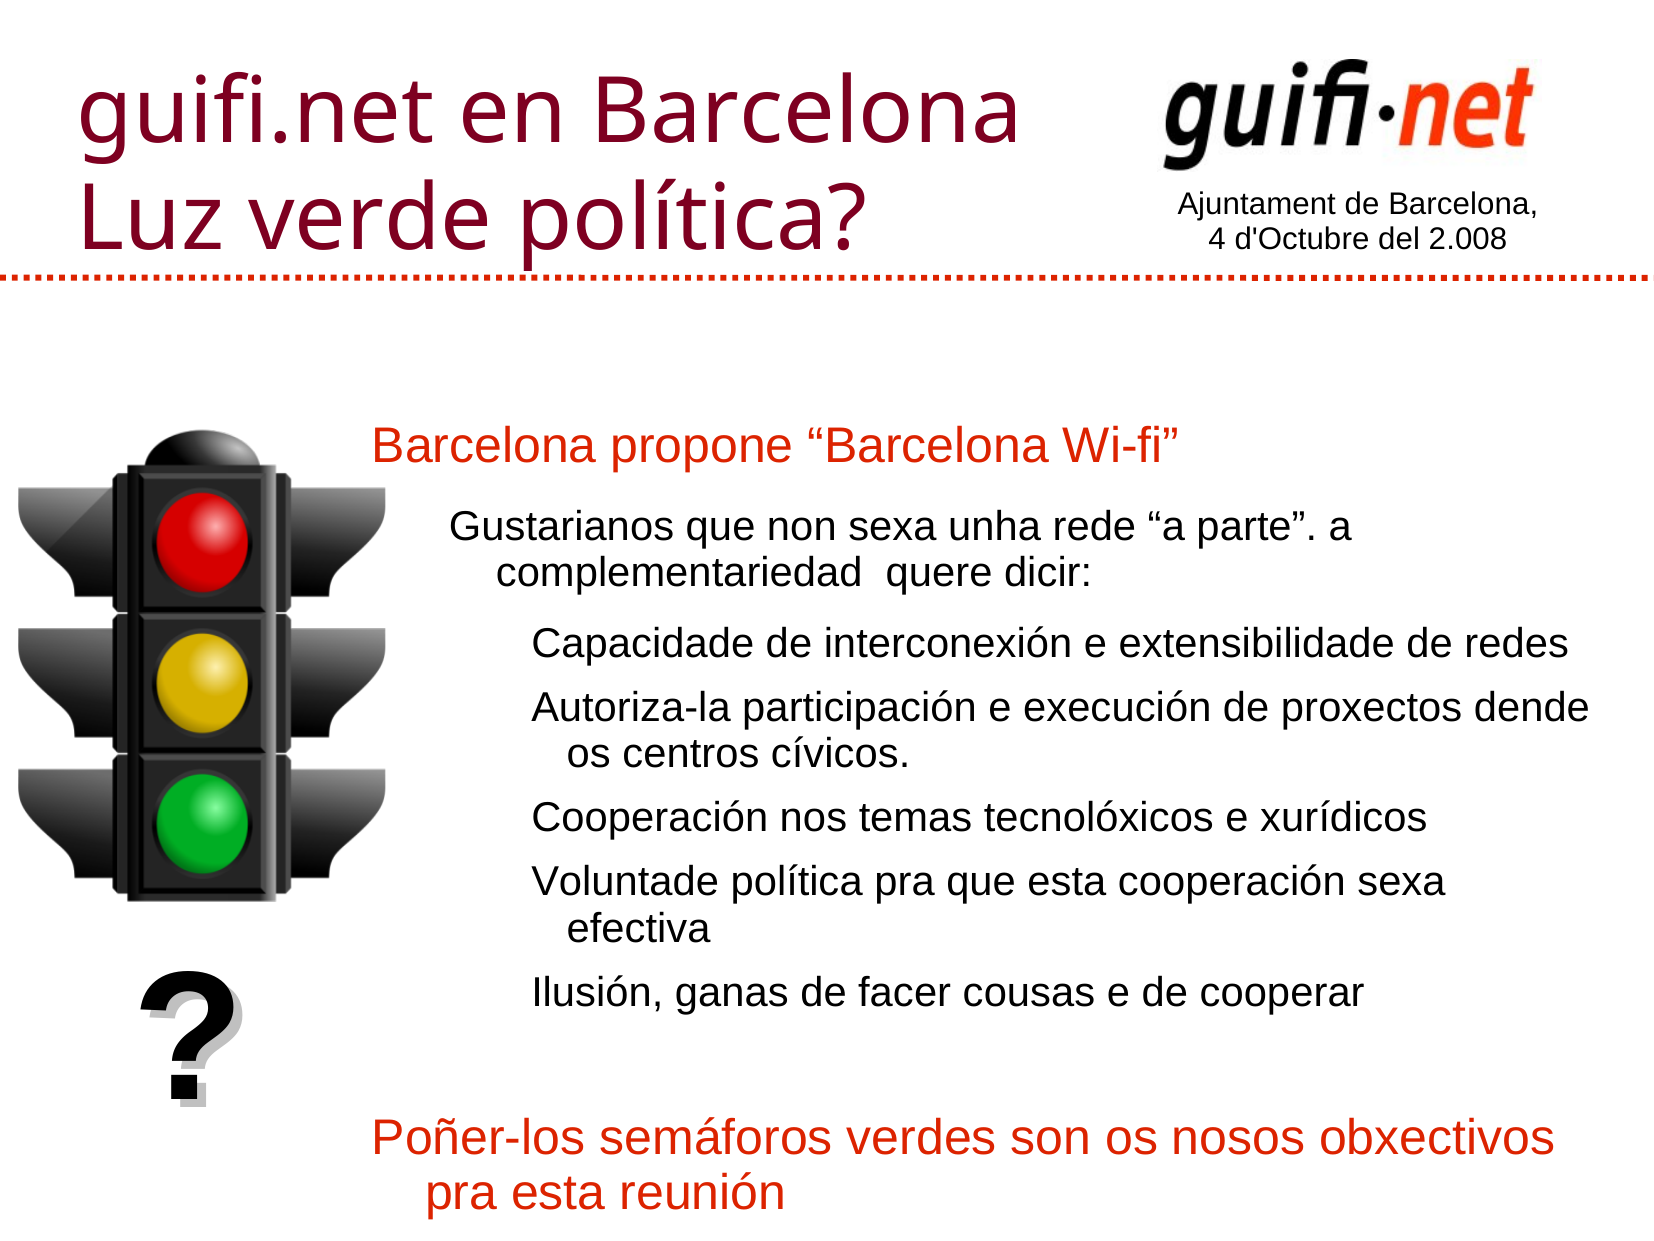

guifi.net en Barcelona
Luz verde política?
Barcelona propone “Barcelona Wi-fi”
Gustarianos que non sexa unha rede “a parte”. a complementariedad quere dicir:
Capacidade de interconexión e extensibilidade de redes
Autoriza-la participación e execución de proxectos dende os centros cívicos.
Cooperación nos temas tecnolóxicos e xurídicos
Voluntade política pra que esta cooperación sexa efectiva
Ilusión, ganas de facer cousas e de cooperar
Poñer-los semáforos verdes son os nosos obxectivos pra esta reunión
?